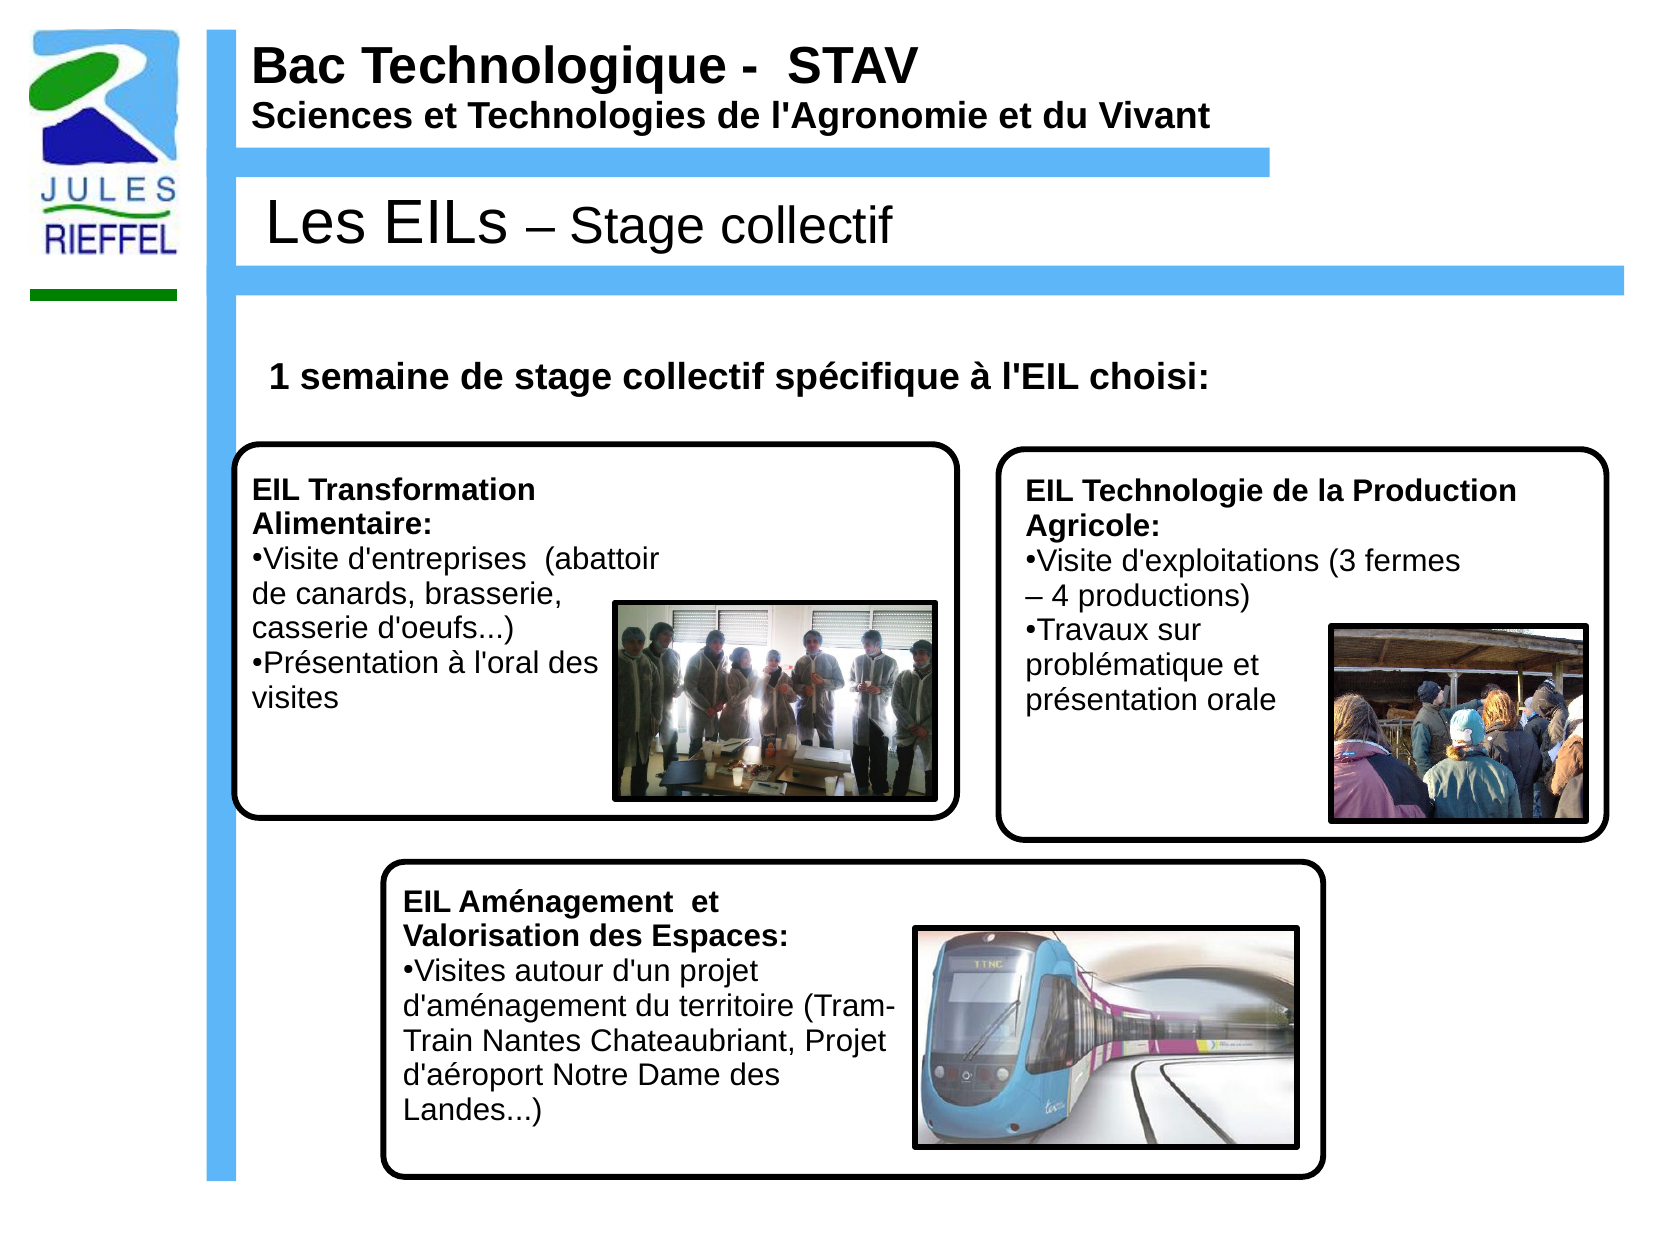

# Les EILs – Stage collectif
1 semaine de stage collectif spécifique à l'EIL choisi:
EIL Transformation Alimentaire:
Visite d'entreprises (abattoir de canards, brasserie,
casserie d'oeufs...)
Présentation à l'oral des visites
EIL Technologie de la Production Agricole:
Visite d'exploitations (3 fermes
– 4 productions)
Travaux sur
problématique et
présentation orale
EIL Aménagement et Valorisation des Espaces:
Visites autour d'un projet d'aménagement du territoire (Tram-Train Nantes Chateaubriant, Projet d'aéroport Notre Dame des Landes...)